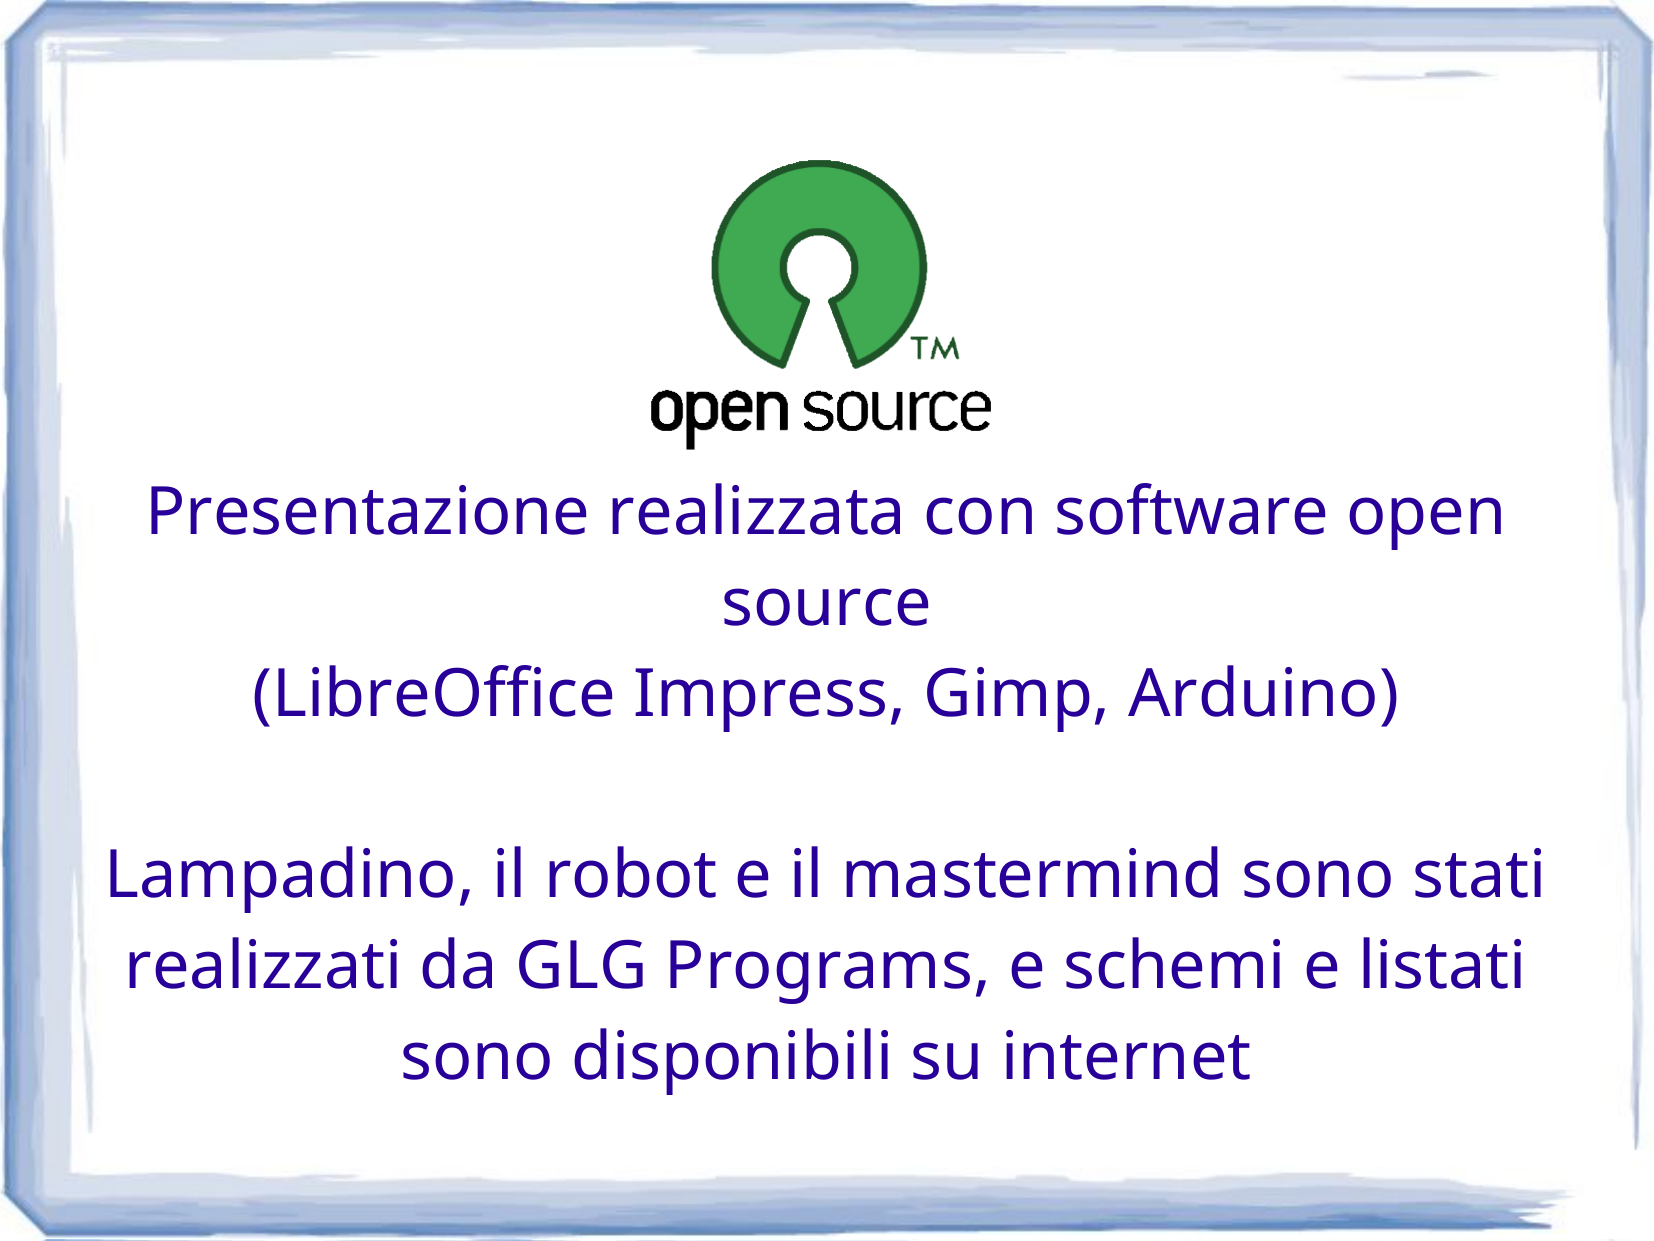

# Presentazione realizzata con software open source
(LibreOffice Impress, Gimp, Arduino)
Lampadino, il robot e il mastermind sono stati realizzati da GLG Programs, e schemi e listati sono disponibili su internet